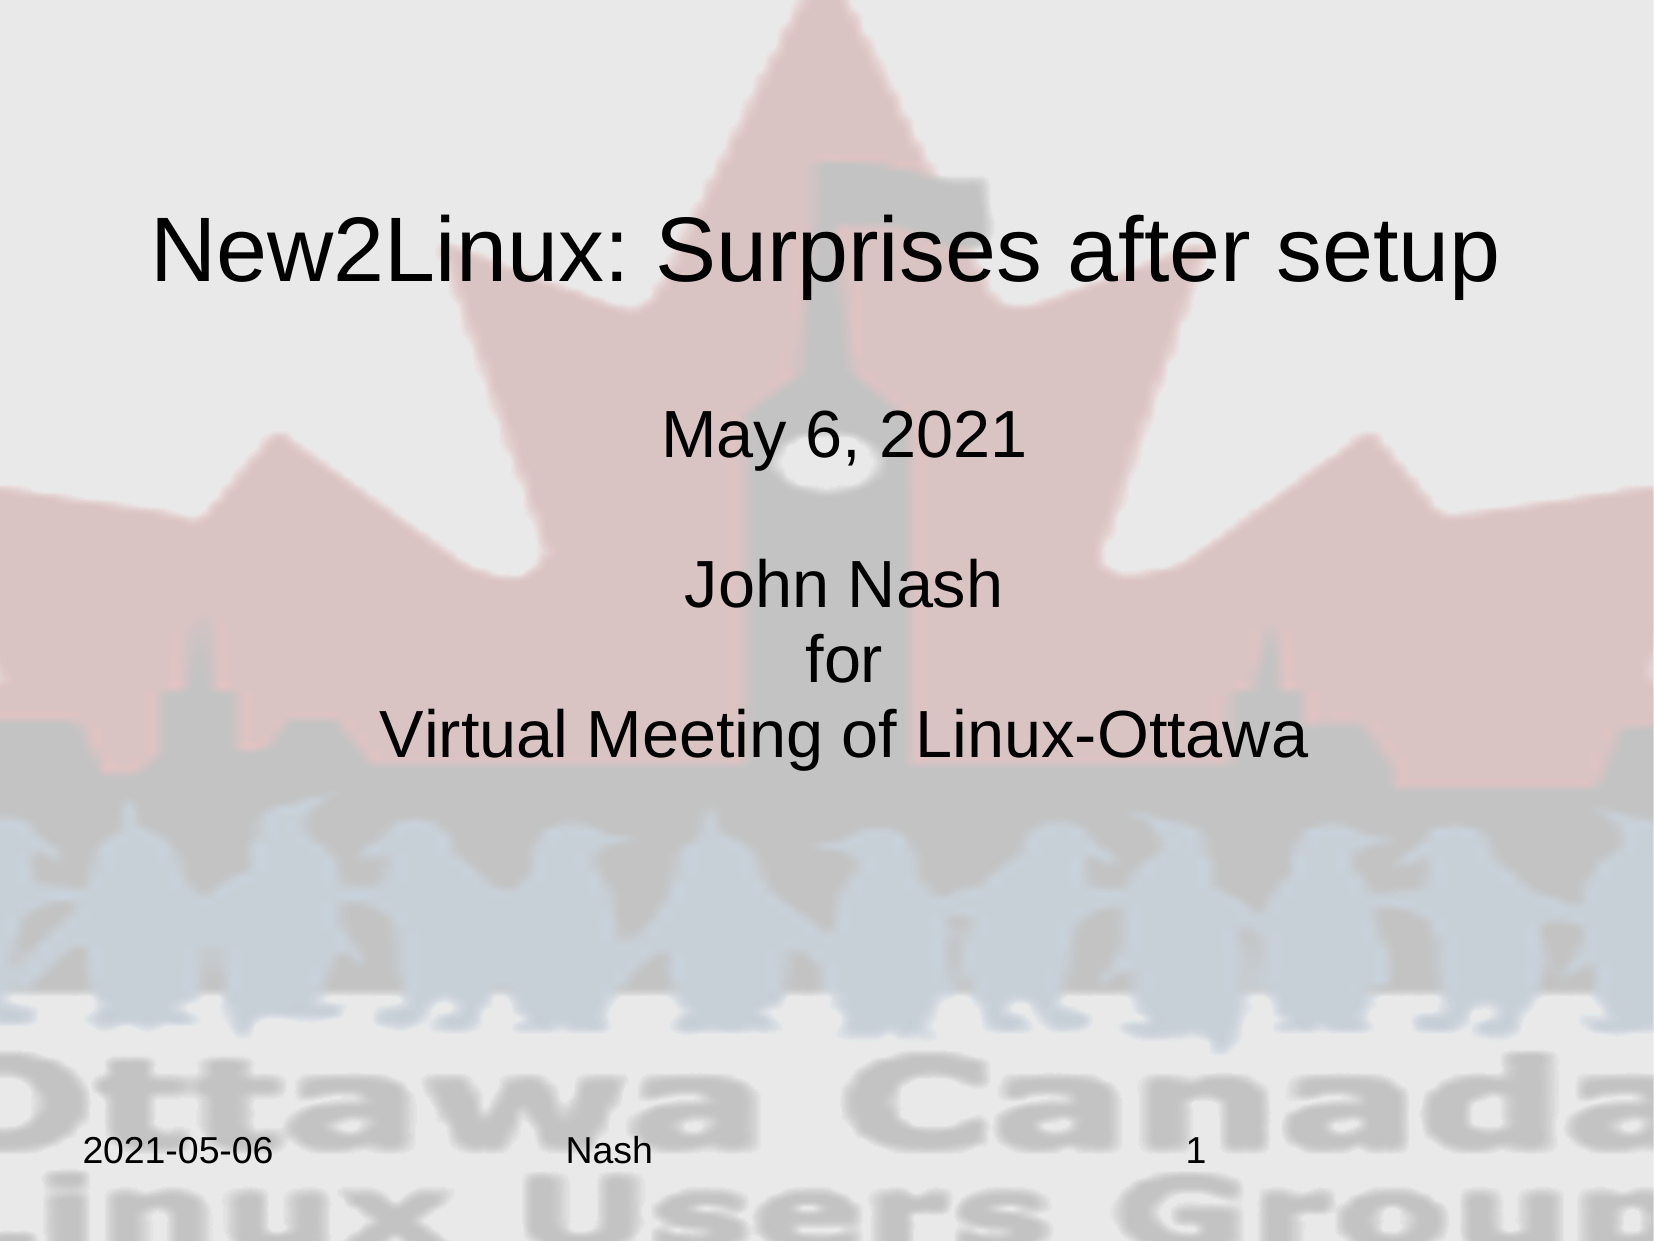

# New2Linux: Surprises after setup
May 6, 2021
John Nash
for
Virtual Meeting of Linux-Ottawa
1